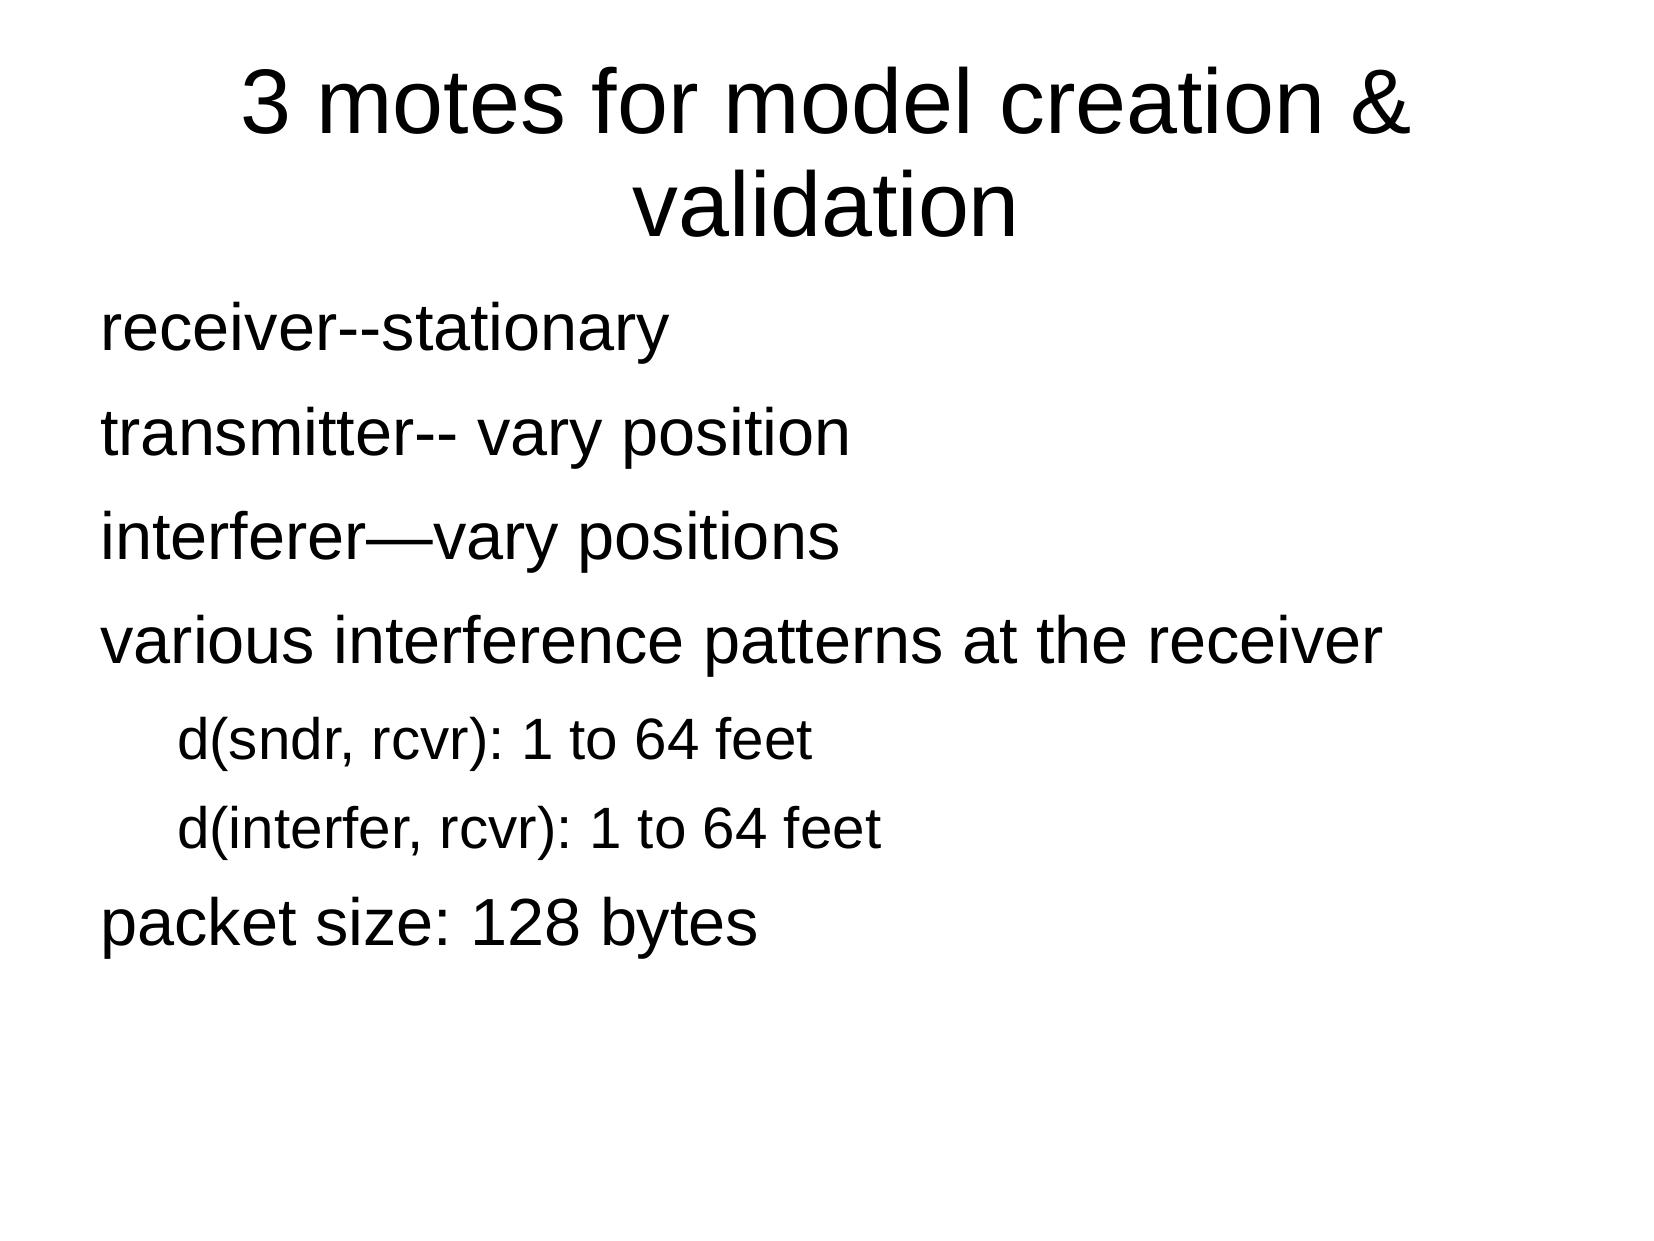

# 3 motes for model creation & validation
receiver--stationary
transmitter-- vary position
interferer—vary positions
various interference patterns at the receiver
d(sndr, rcvr): 1 to 64 feet
d(interfer, rcvr): 1 to 64 feet
packet size: 128 bytes